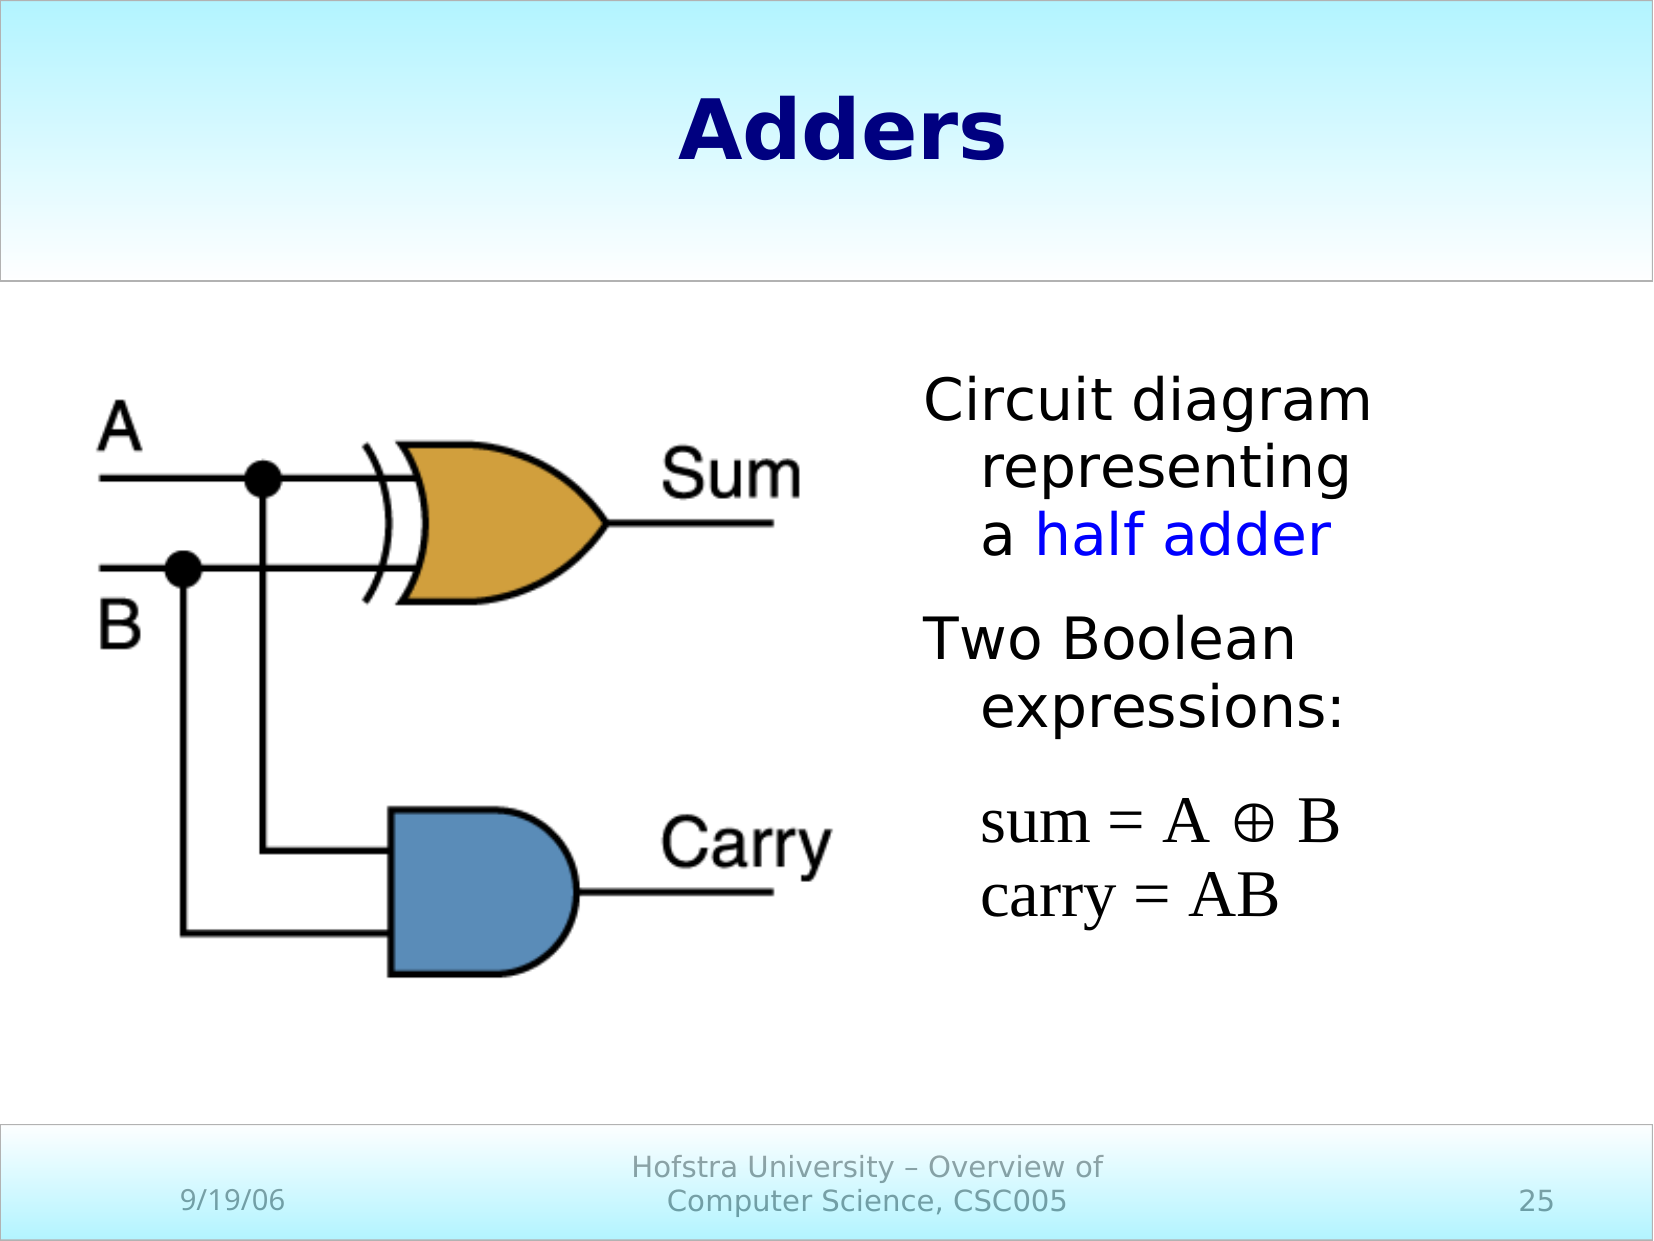

# Adders
Circuit diagram representing
a half adder
Two Boolean expressions:
	sum = A  B
	carry = AB
09/27/06
25